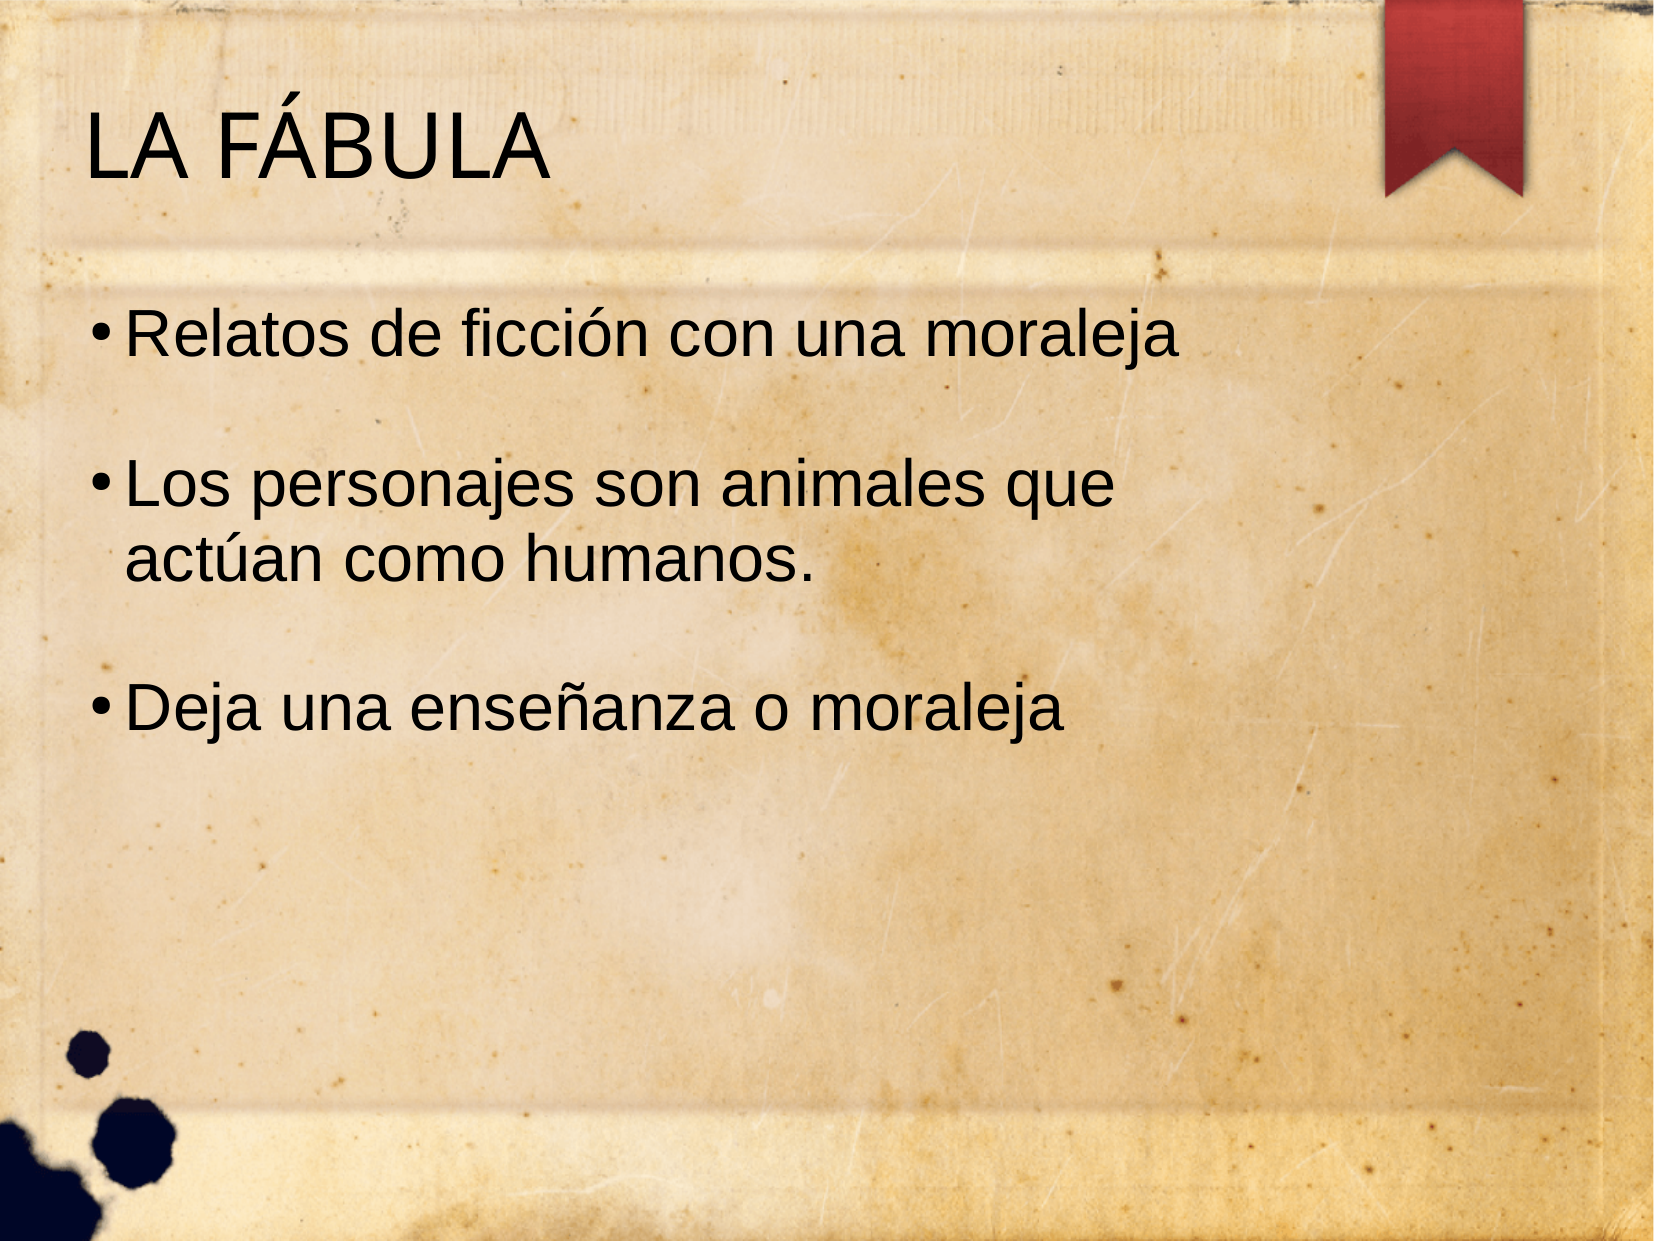

# LA FÁBULA
Relatos de ficción con una moraleja
Los personajes son animales que actúan como humanos.
Deja una enseñanza o moraleja